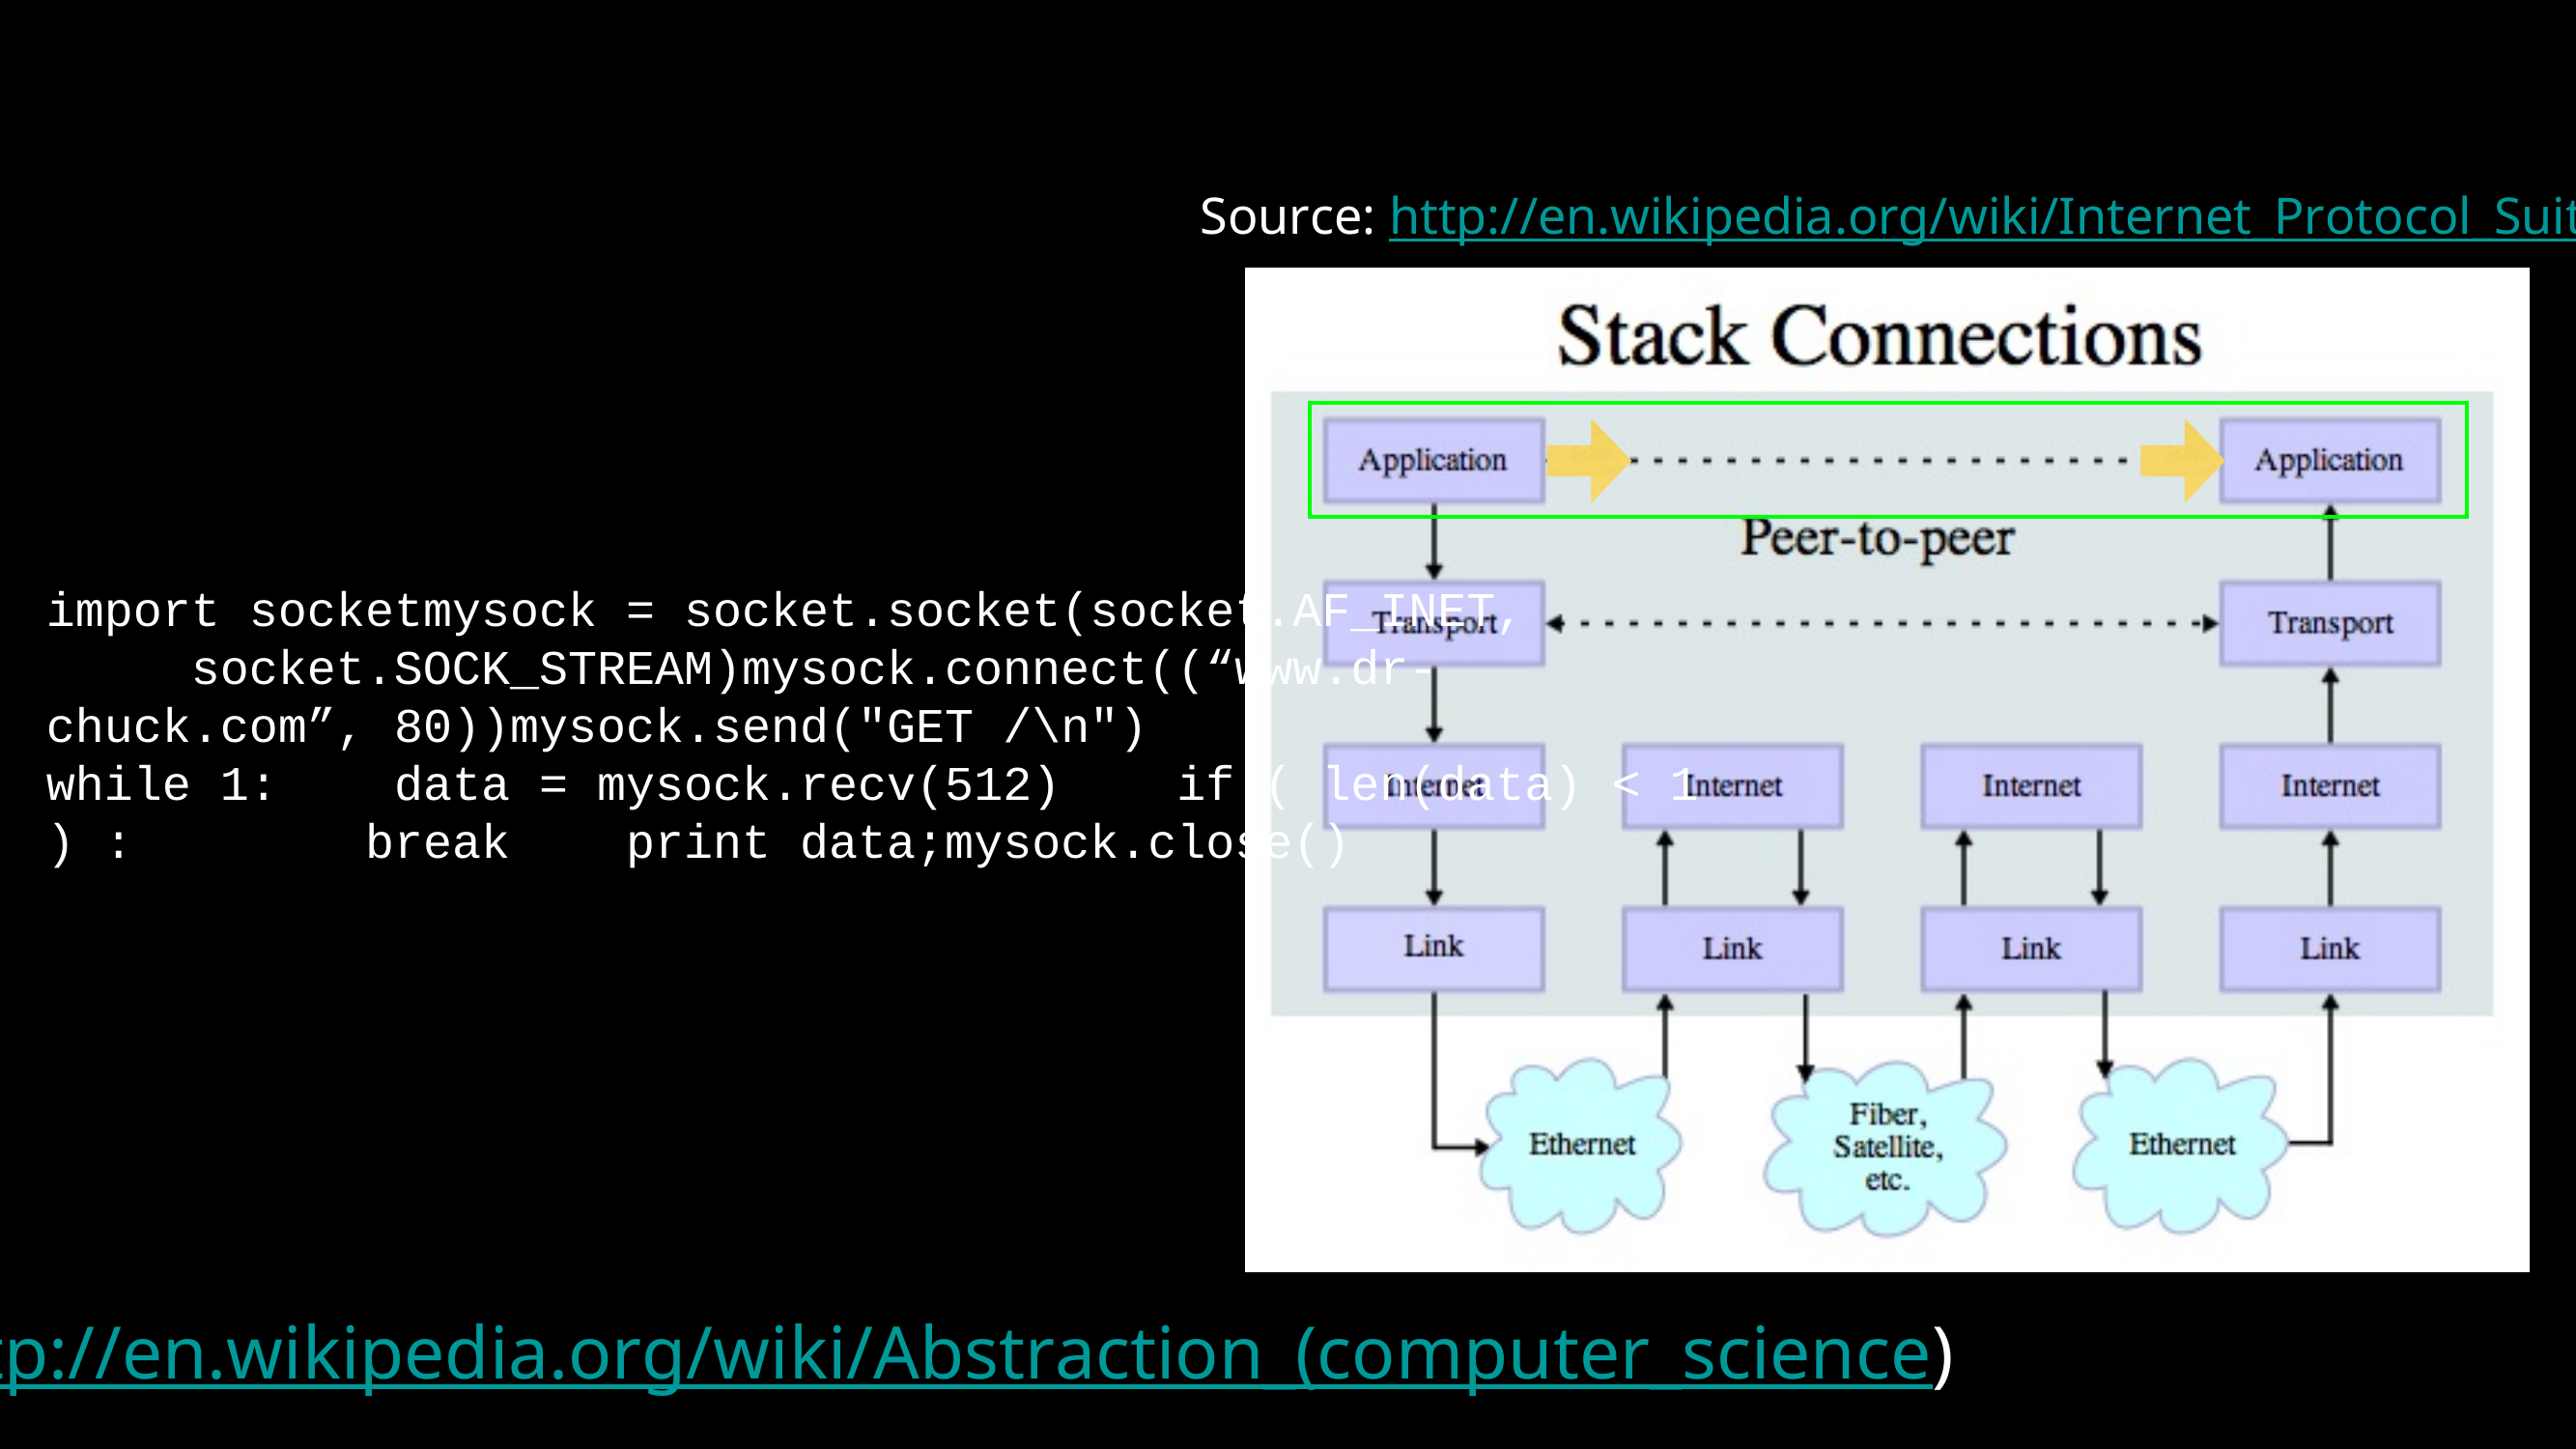

Source: http://en.wikipedia.org/wiki/Internet_Protocol_Suite
import socketmysock = socket.socket(socket.AF_INET,
 socket.SOCK_STREAM)mysock.connect((“www.dr-chuck.com”, 80))mysock.send("GET /\n")
while 1: data = mysock.recv(512) if ( len(data) < 1 ) : break print data;mysock.close()
In computer science, abstraction is a mechanism and practice to reduce and factor out details so that one can focus on a few concepts at a time.
http://en.wikipedia.org/wiki/Abstraction_(computer_science)